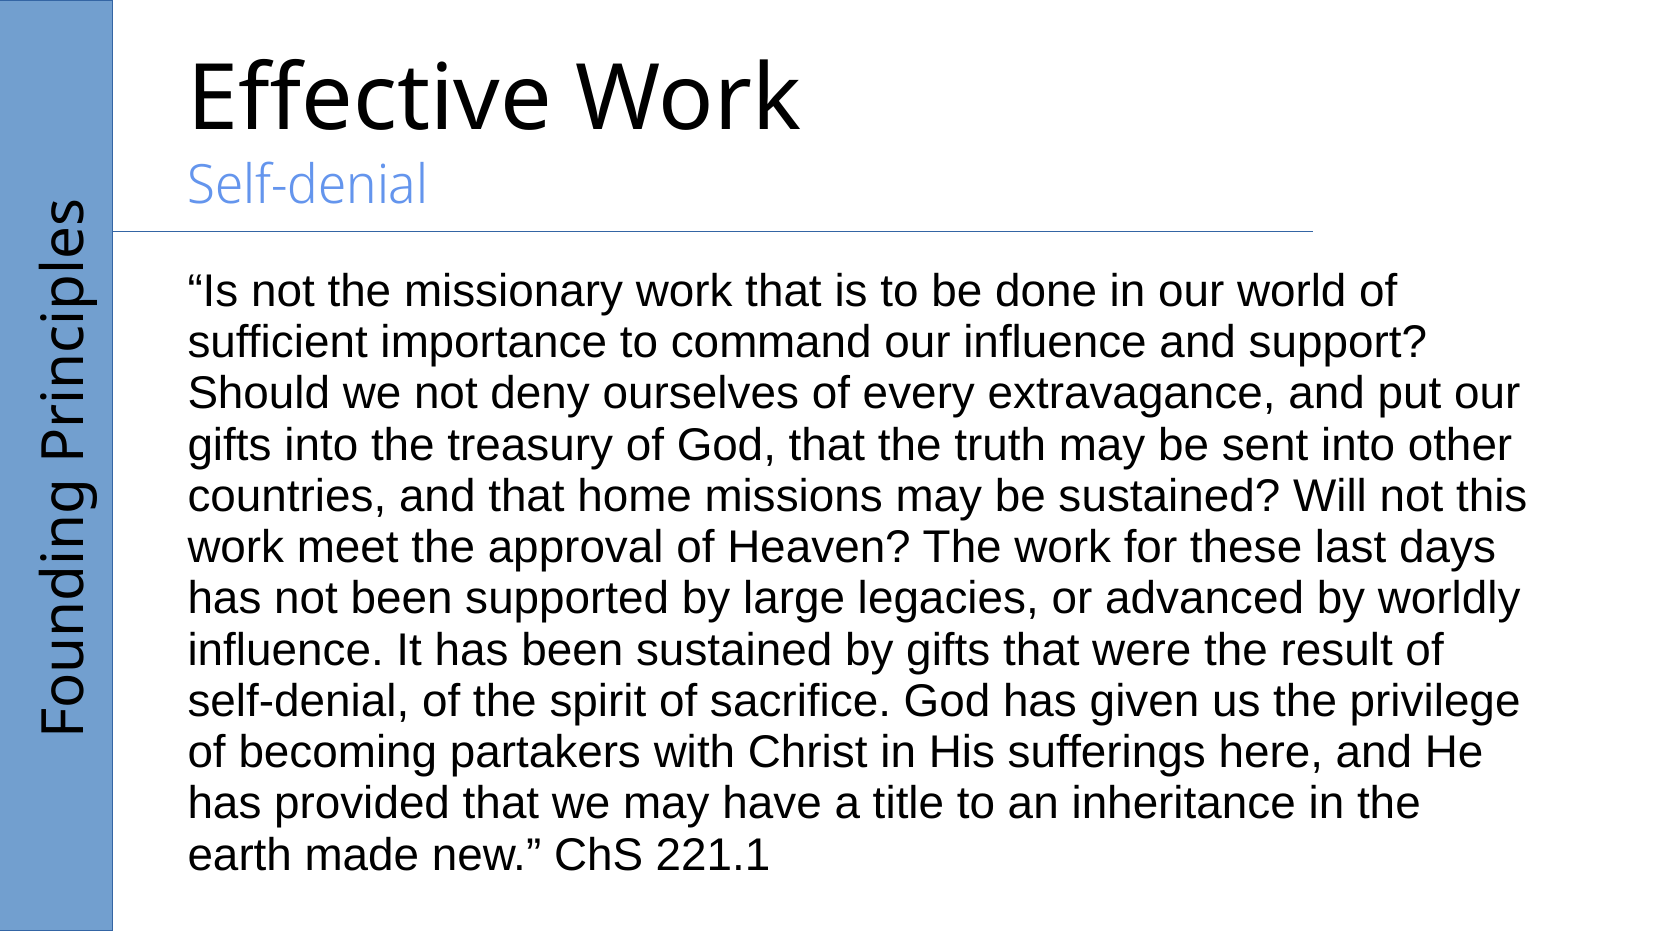

Effective Work
Self-denial
# “Is not the missionary work that is to be done in our world of sufficient importance to command our influence and support? Should we not deny ourselves of every extravagance, and put our gifts into the treasury of God, that the truth may be sent into other countries, and that home missions may be sustained? Will not this work meet the approval of Heaven? The work for these last days has not been supported by large legacies, or advanced by worldly influence. It has been sustained by gifts that were the result of self-denial, of the spirit of sacrifice. God has given us the privilege of becoming partakers with Christ in His sufferings here, and He has provided that we may have a title to an inheritance in the earth made new.” ChS 221.1
Founding Principles